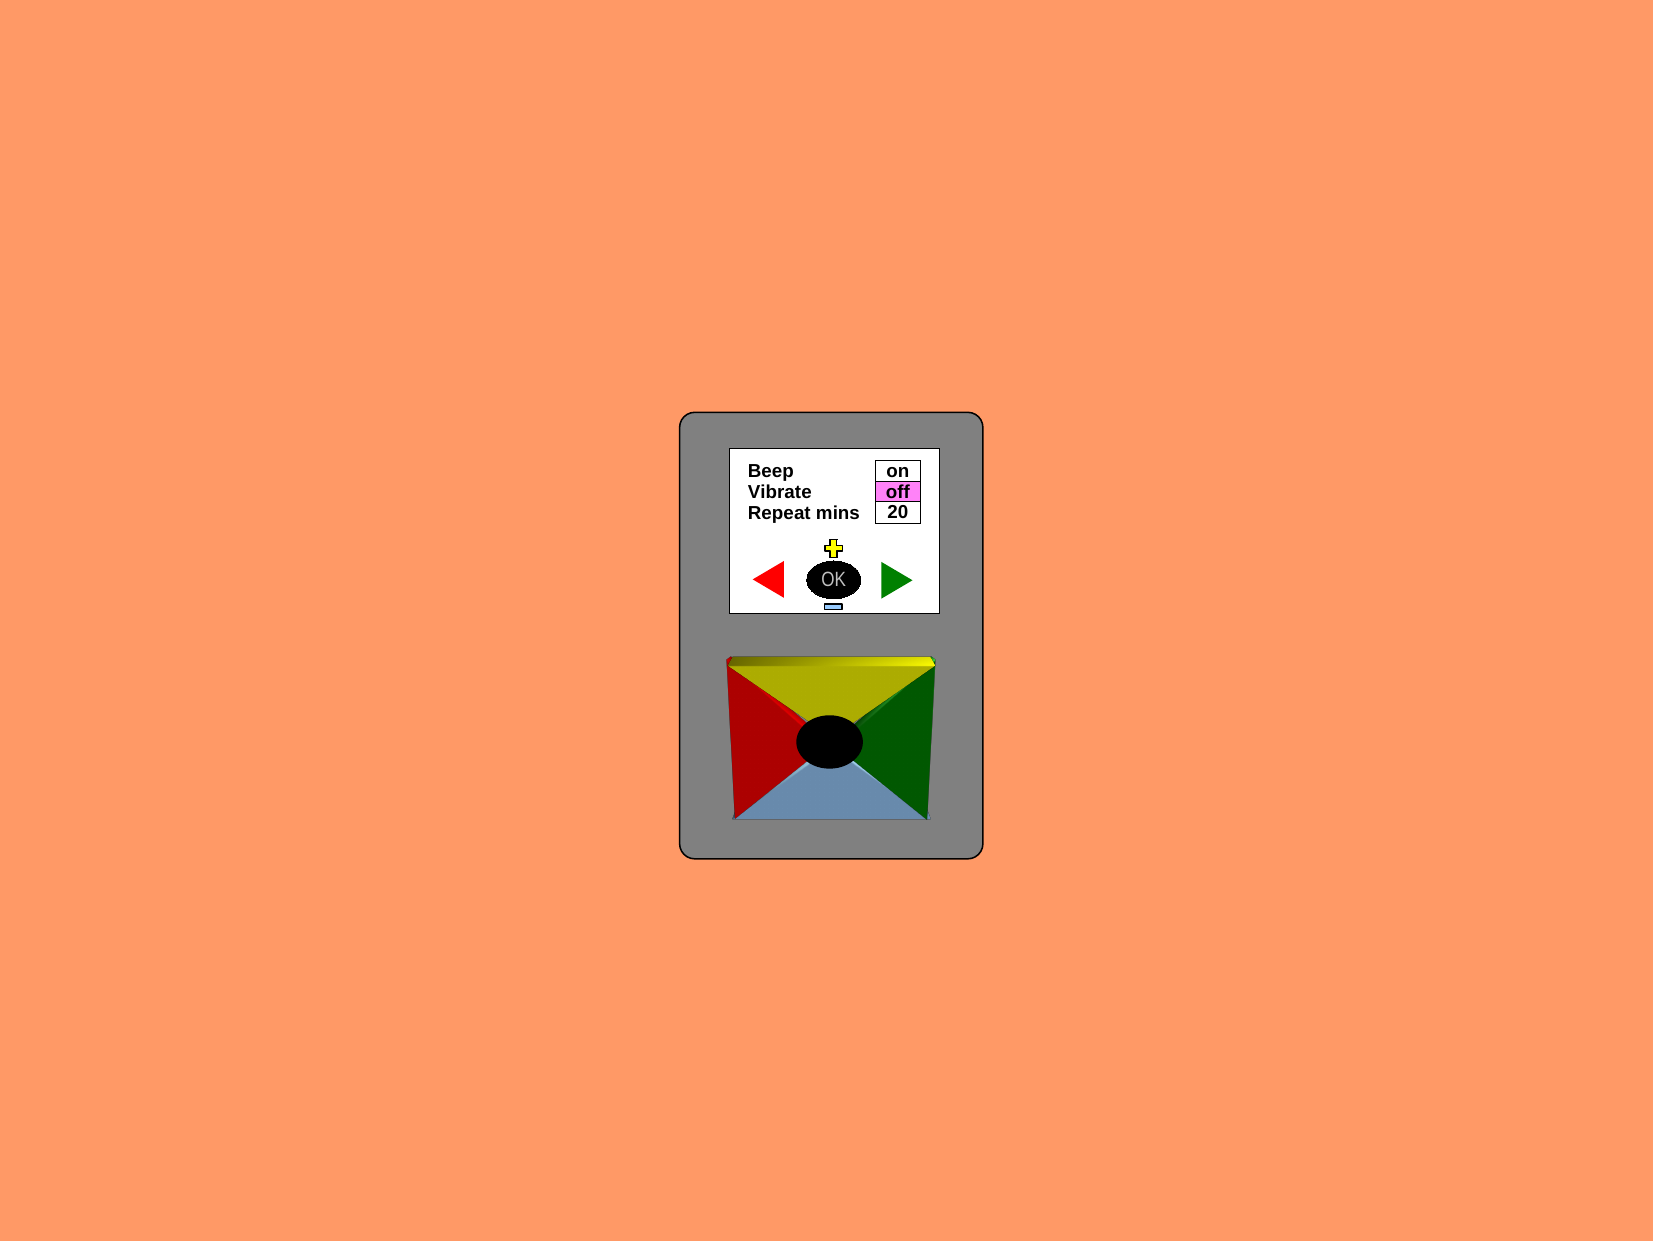

Beep
Vibrate
Repeat mins
on
off
20
OK